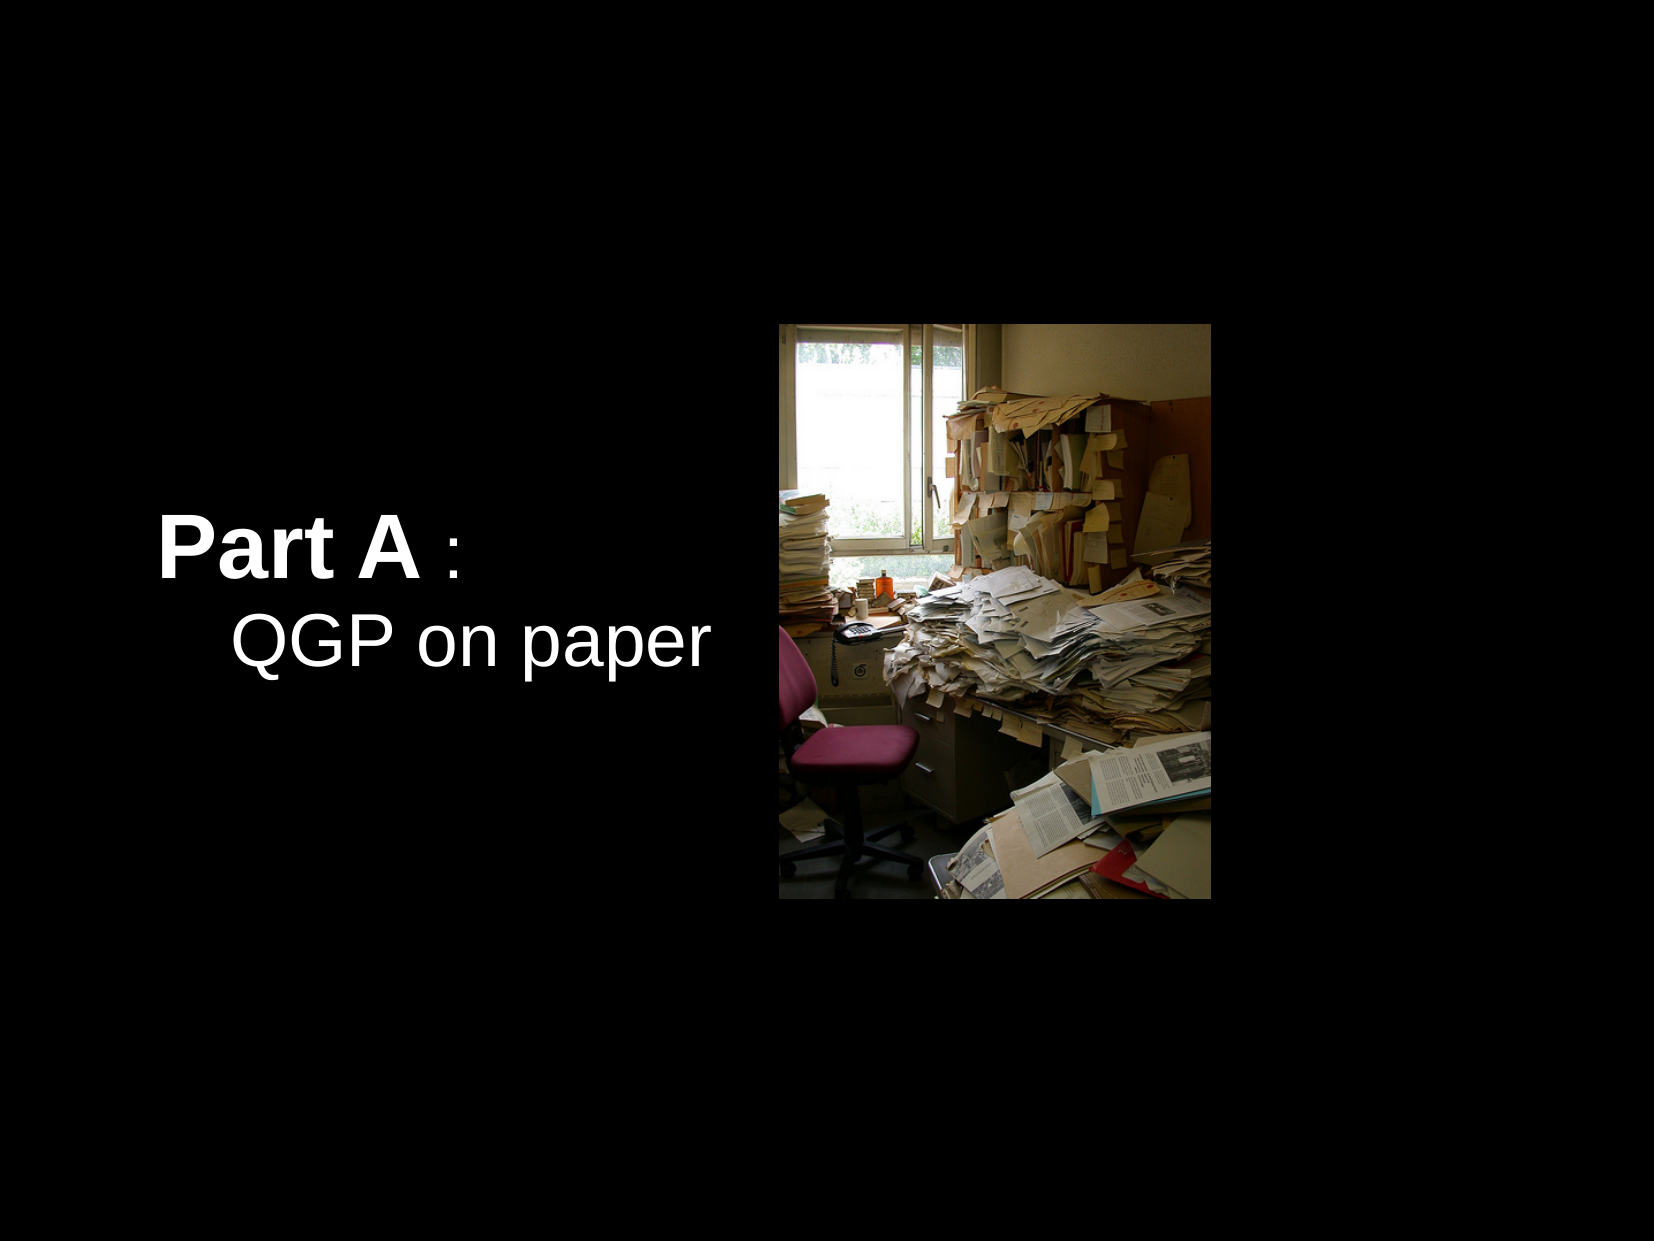

# Part A : QGP on paper
Mon, March 31st, 2008
Antonin Maire - IPHC Strasbourg / AliceWeek Apr. 08
10